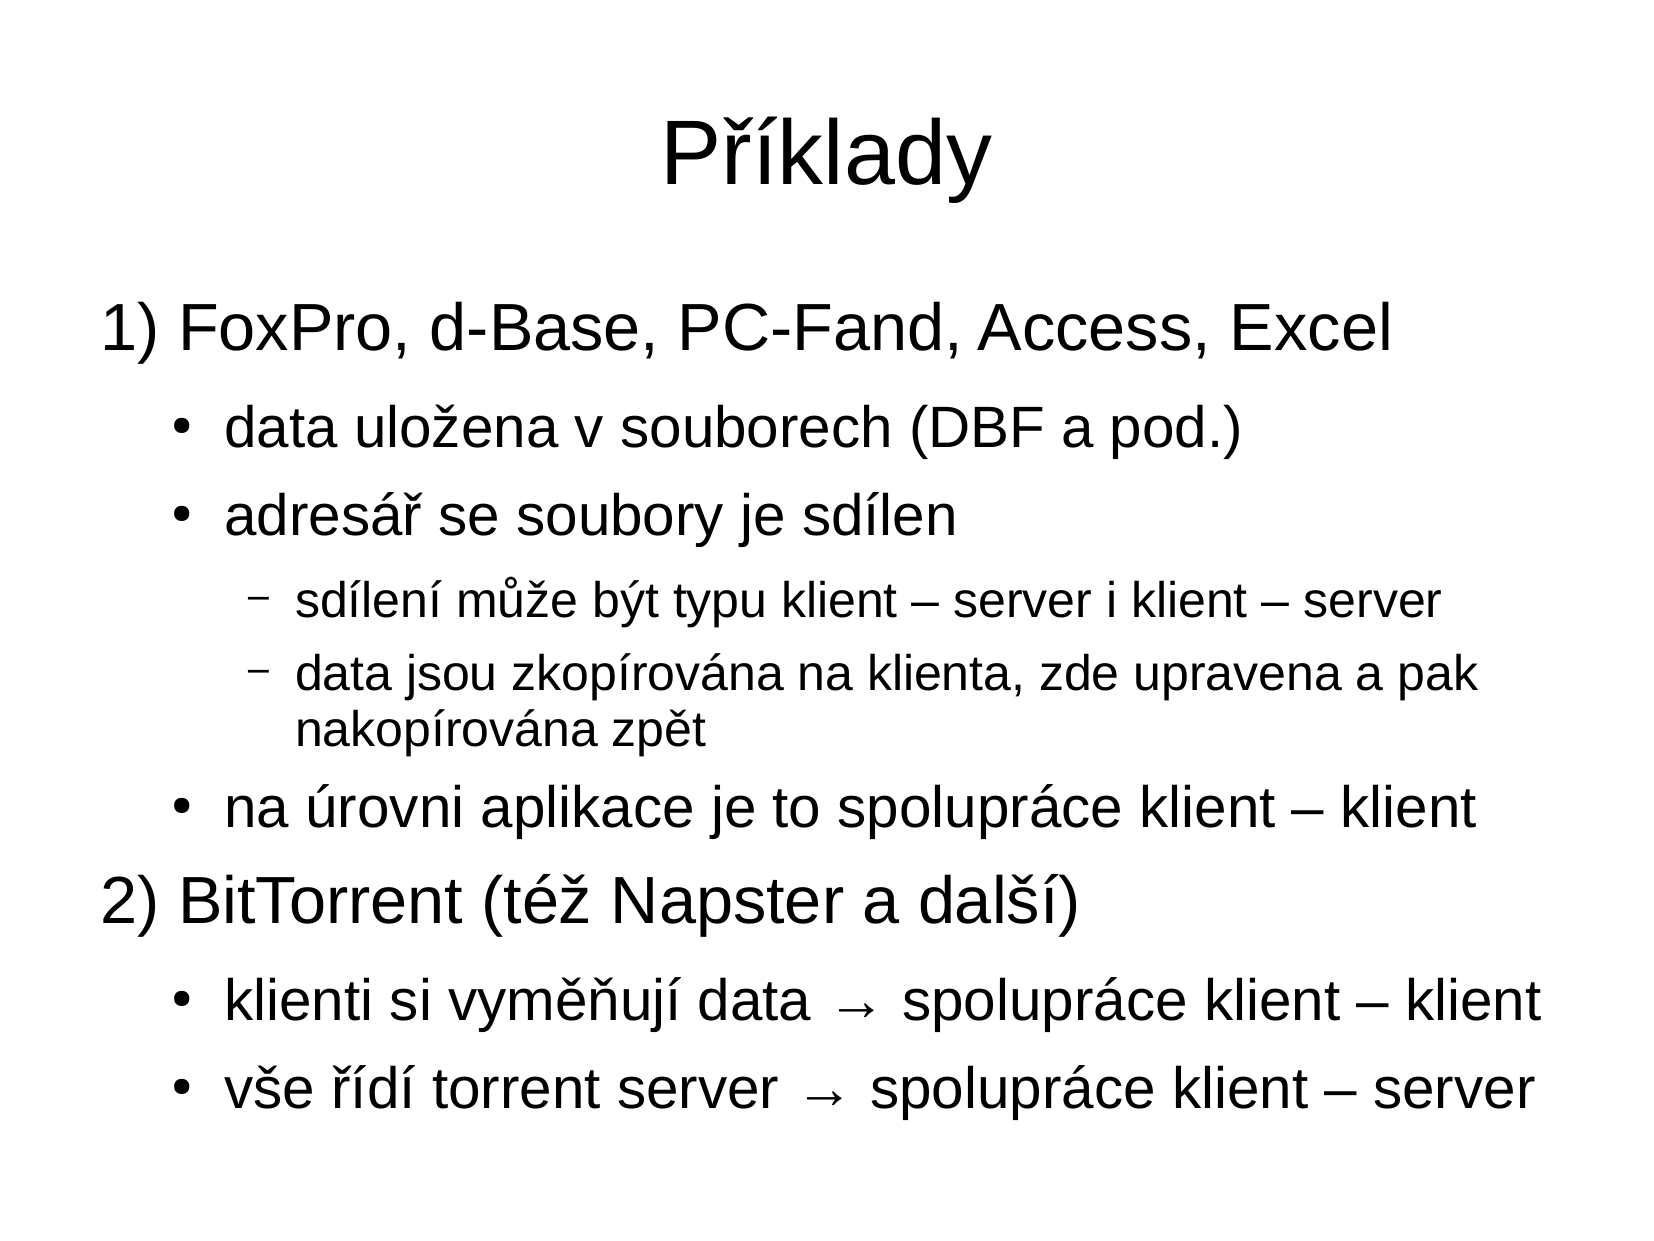

# Příklady
 FoxPro, d-Base, PC-Fand, Access, Excel
data uložena v souborech (DBF a pod.)
adresář se soubory je sdílen
sdílení může být typu klient – server i klient – server
data jsou zkopírována na klienta, zde upravena a pak nakopírována zpět
na úrovni aplikace je to spolupráce klient – klient
 BitTorrent (též Napster a další)
klienti si vyměňují data → spolupráce klient – klient
vše řídí torrent server → spolupráce klient – server